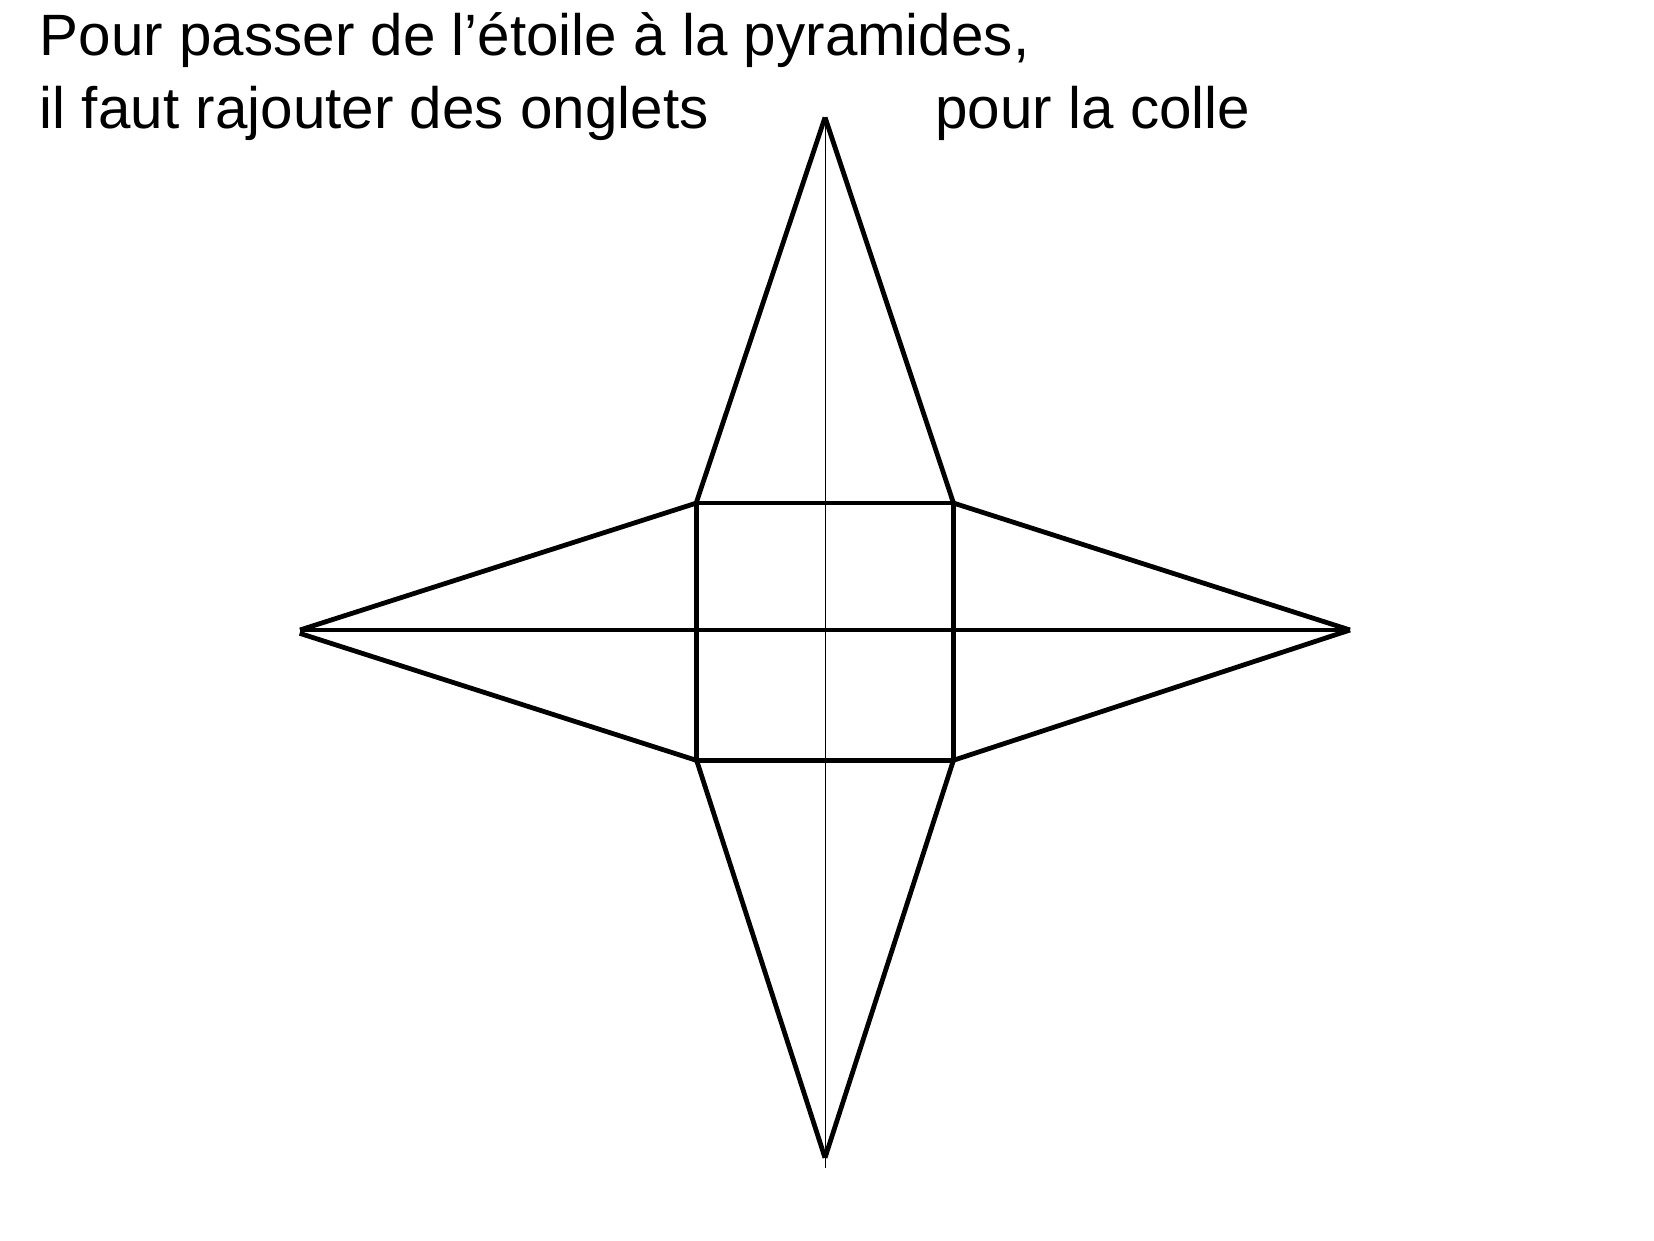

# Pour passer de l’étoile à la pyramides, il faut rajouter des onglets pour la colle